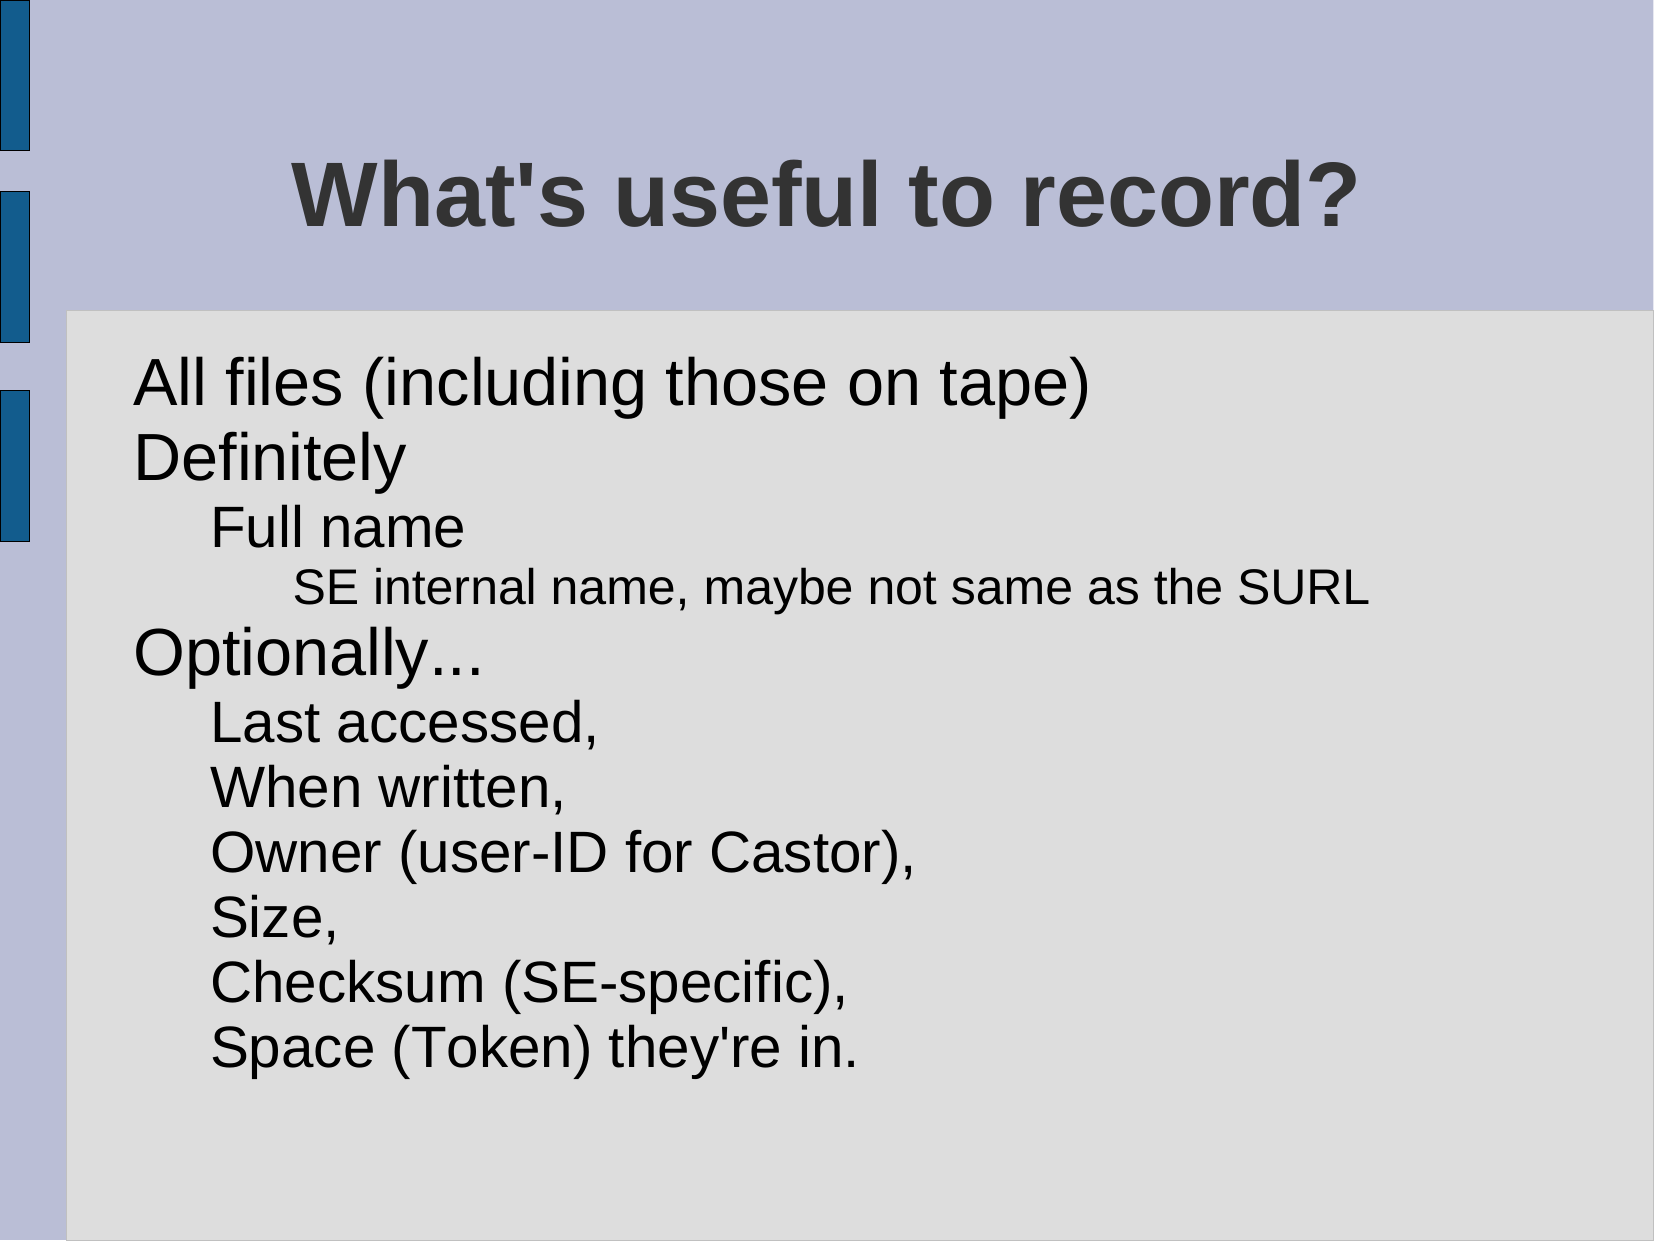

# What's useful to record?
All files (including those on tape)
Definitely
Full name
SE internal name, maybe not same as the SURL
Optionally...
Last accessed,
When written,
Owner (user-ID for Castor),
Size,
Checksum (SE-specific),
Space (Token) they're in.